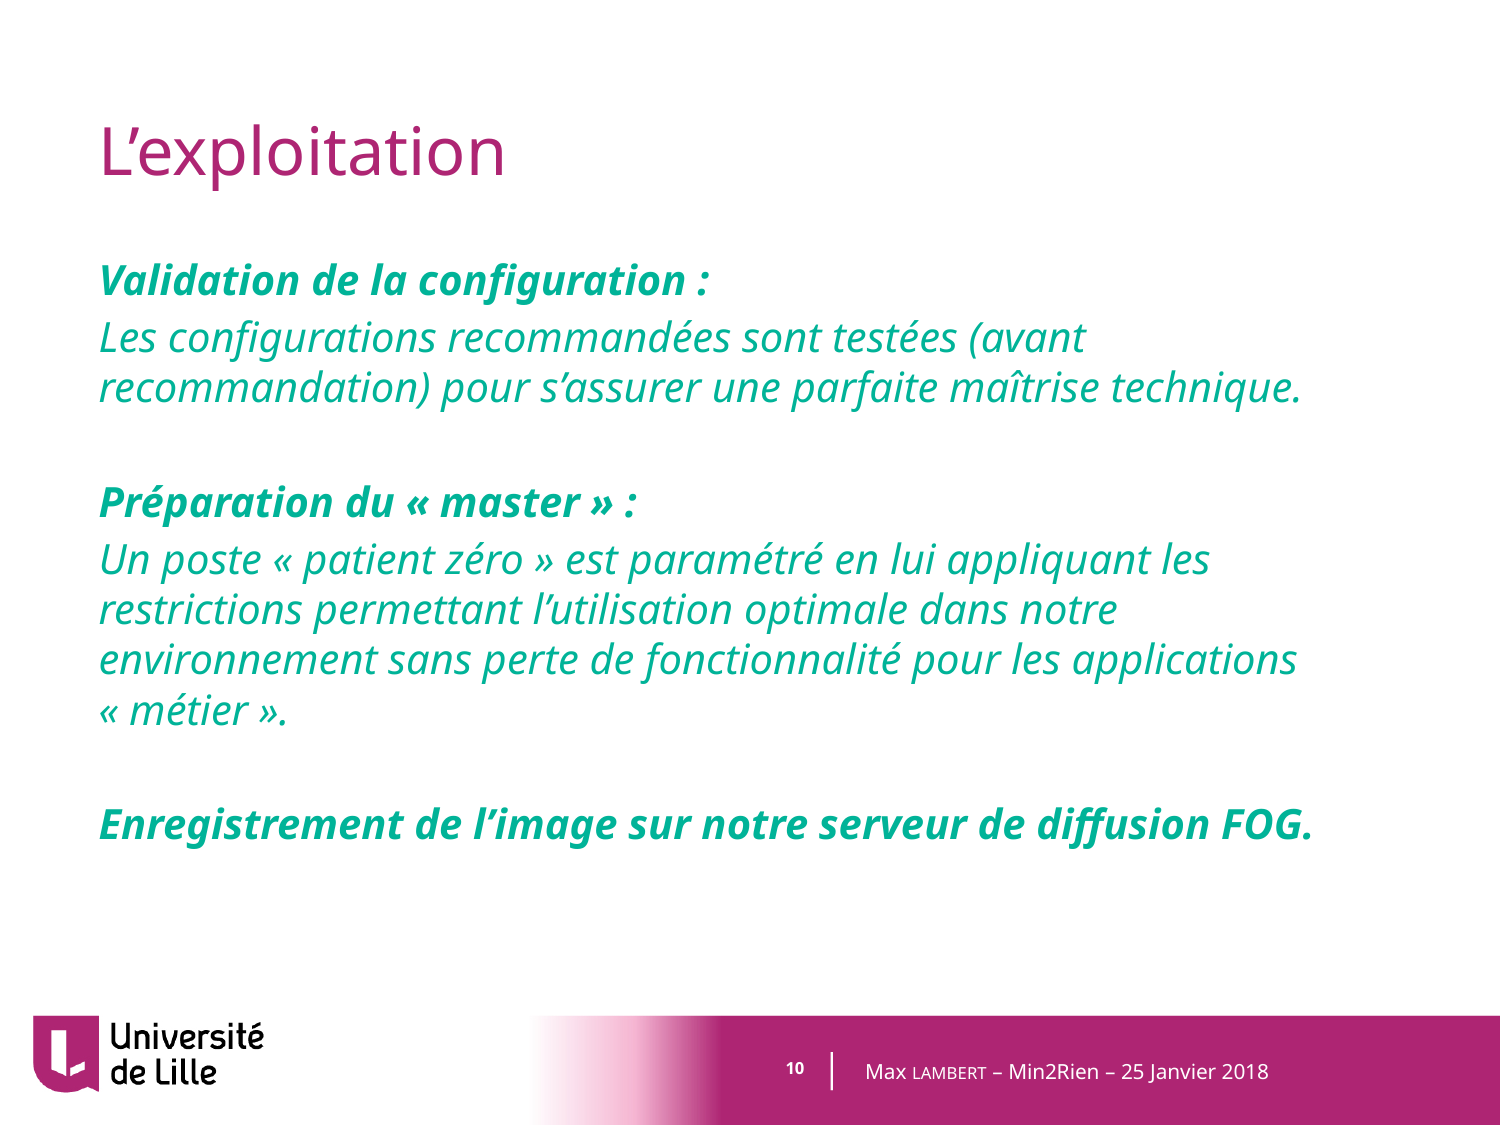

# L’exploitation
Validation de la configuration :
Les configurations recommandées sont testées (avant recommandation) pour s’assurer une parfaite maîtrise technique.
Préparation du « master » :
Un poste « patient zéro » est paramétré en lui appliquant les restrictions permettant l’utilisation optimale dans notre environnement sans perte de fonctionnalité pour les applications « métier ».
Enregistrement de l’image sur notre serveur de diffusion FOG.